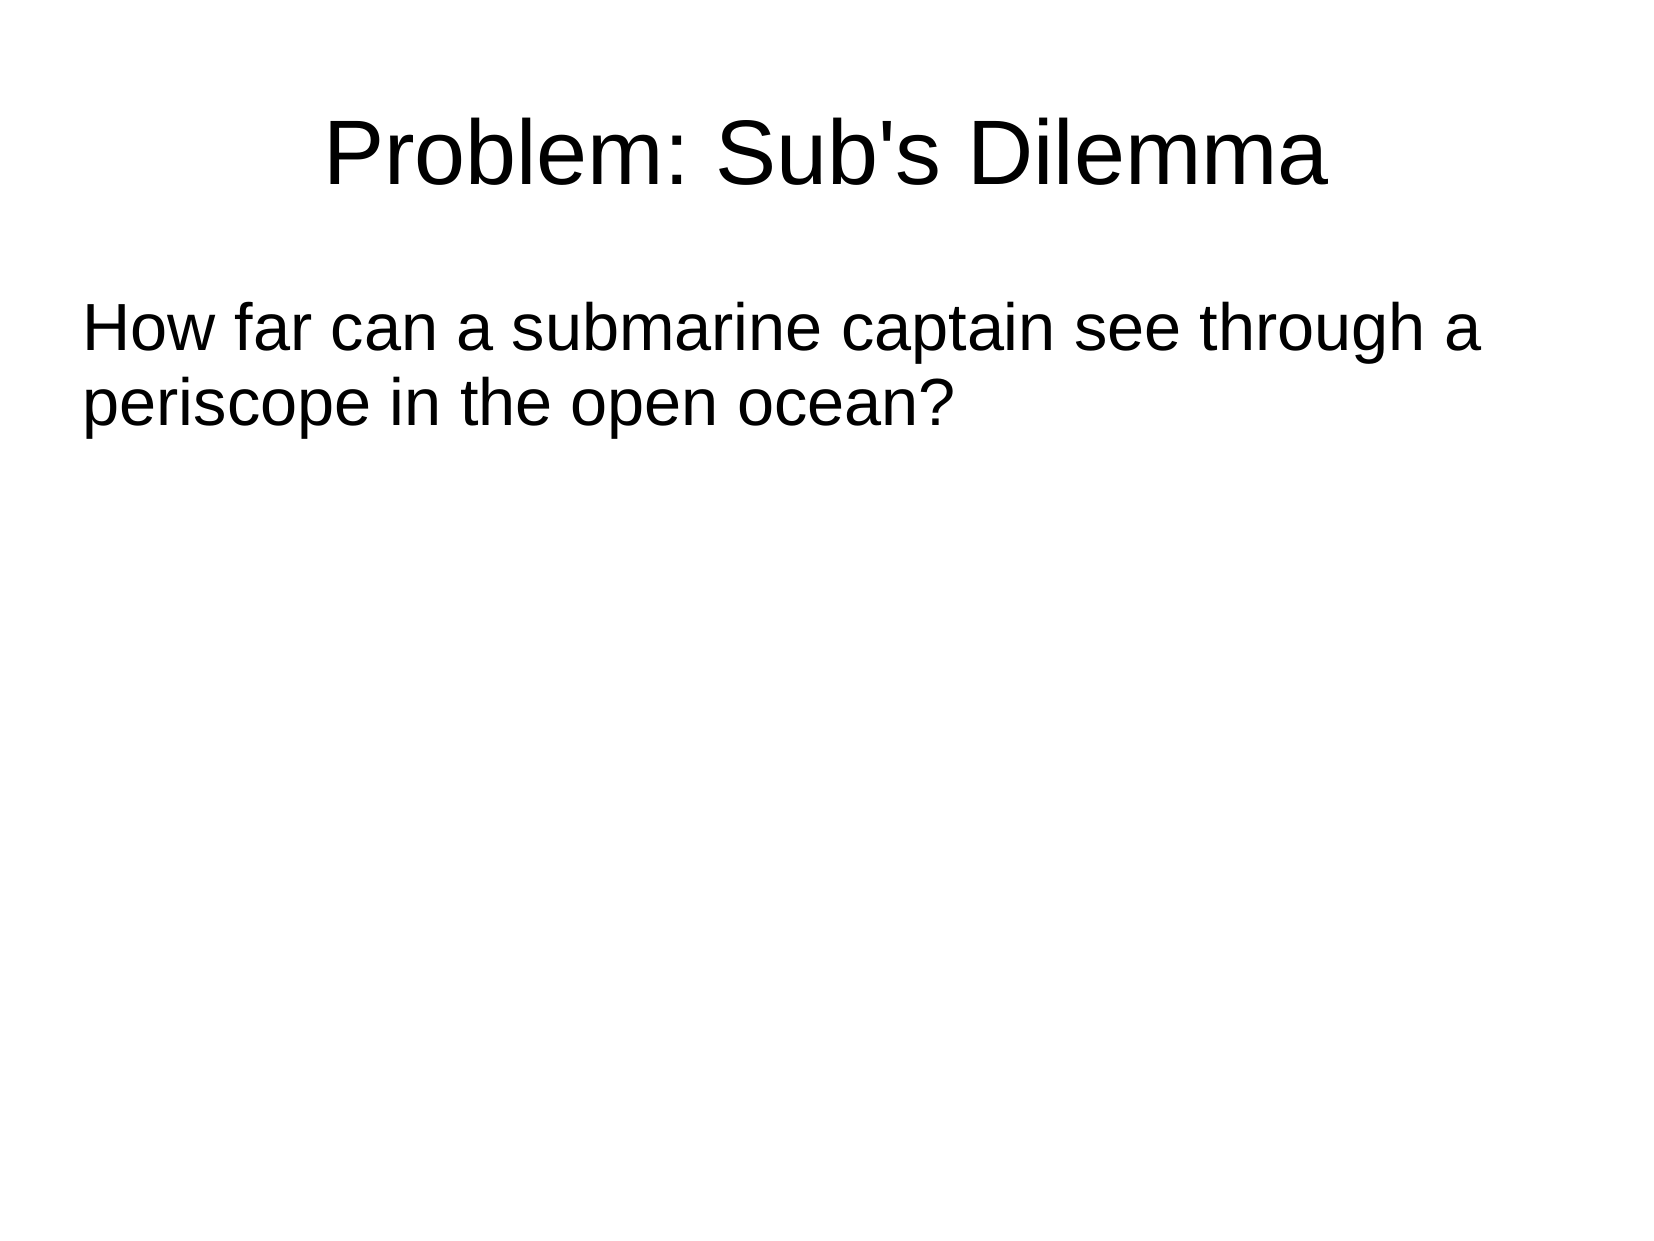

# Problem: Sub's Dilemma
How far can a submarine captain see through a periscope in the open ocean?